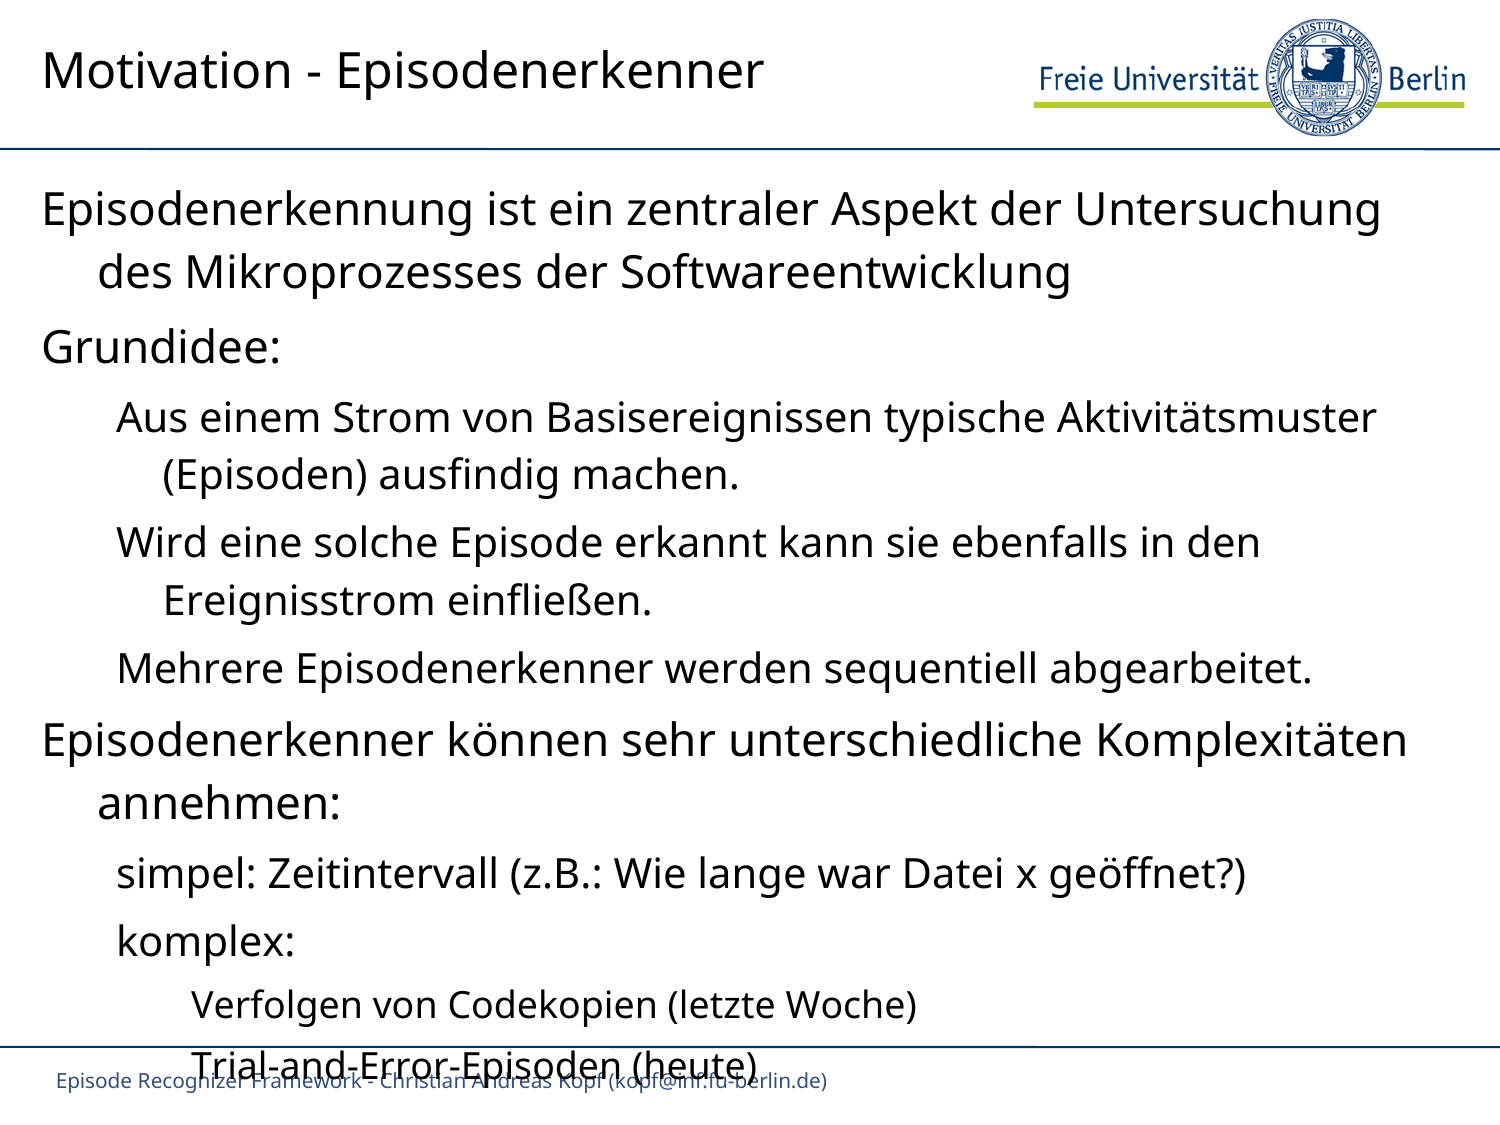

# Motivation - Episodenerkenner
Episodenerkennung ist ein zentraler Aspekt der Untersuchung des Mikroprozesses der Softwareentwicklung
Grundidee:
Aus einem Strom von Basisereignissen typische Aktivitätsmuster (Episoden) ausfindig machen.
Wird eine solche Episode erkannt kann sie ebenfalls in den Ereignisstrom einfließen.
Mehrere Episodenerkenner werden sequentiell abgearbeitet.
Episodenerkenner können sehr unterschiedliche Komplexitäten annehmen:
simpel: Zeitintervall (z.B.: Wie lange war Datei x geöffnet?)
komplex:
Verfolgen von Codekopien (letzte Woche)
Trial-and-Error-Episoden (heute)
Episode Recognizer Framework - Christian Andreas Kopf (kopf@inf.fu-berlin.de)